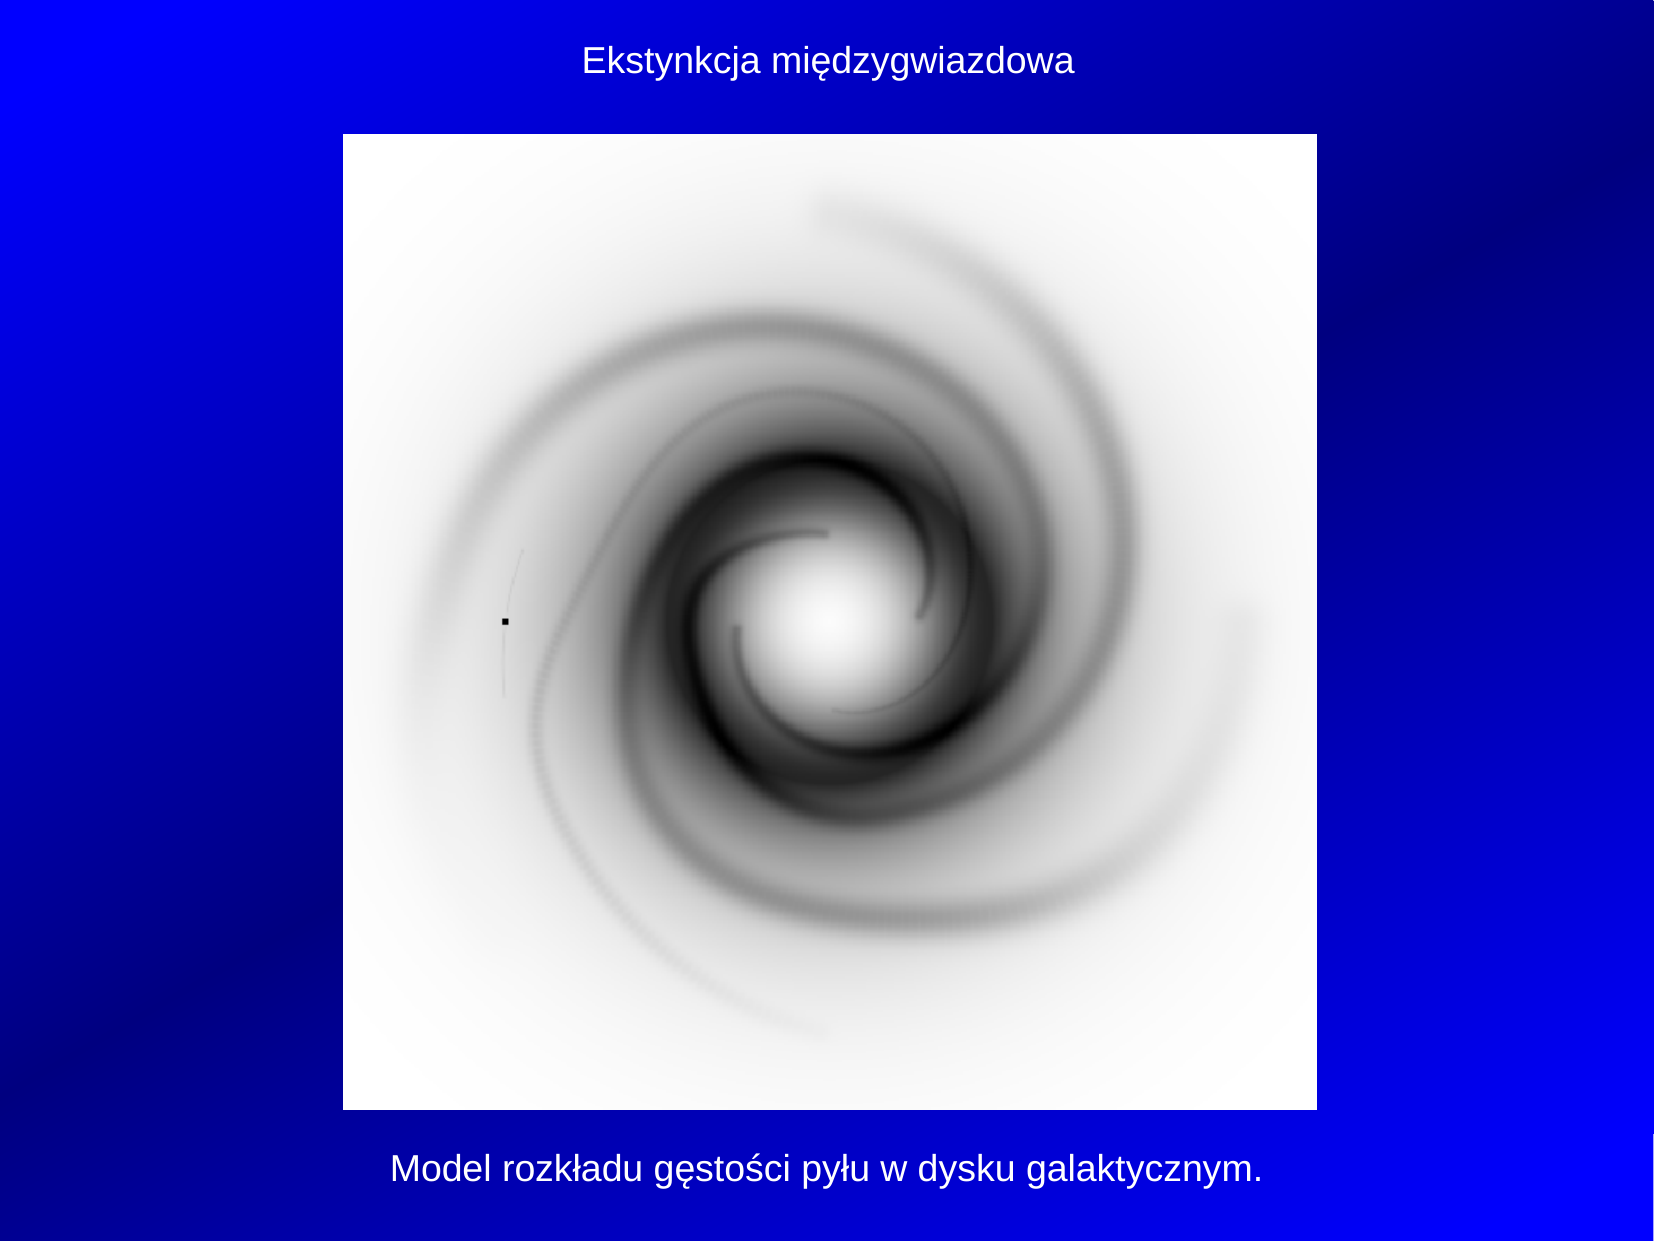

Ekstynkcja międzygwiazdowa
Model rozkładu gęstości pyłu w dysku galaktycznym.